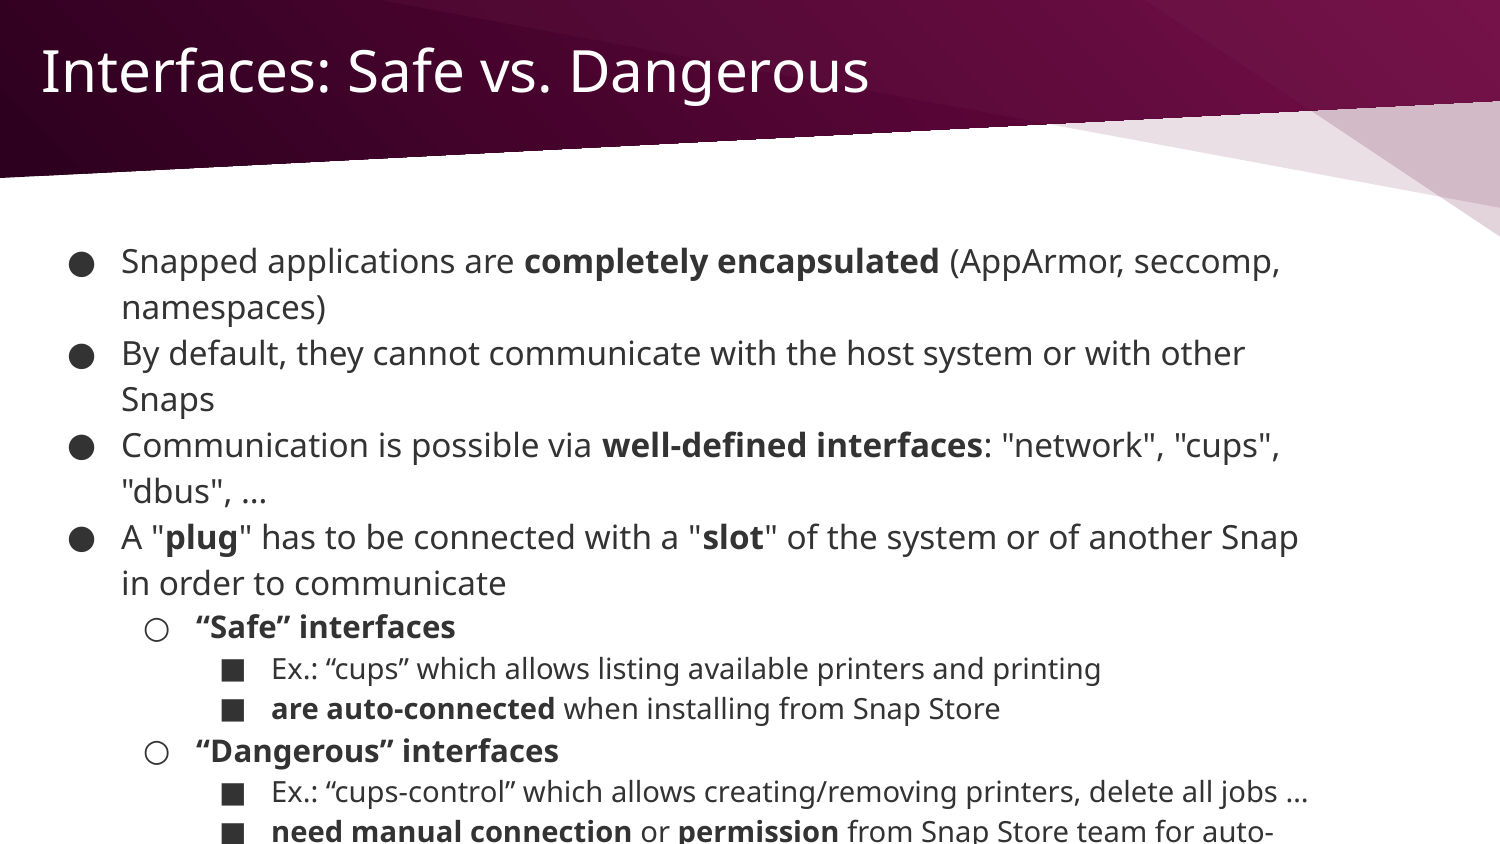

Interfaces: Safe vs. Dangerous
# Snapped applications are completely encapsulated (AppArmor, seccomp, namespaces)
By default, they cannot communicate with the host system or with other Snaps
Communication is possible via well-defined interfaces: "network", "cups", "dbus", …
A "plug" has to be connected with a "slot" of the system or of another Snap in order to communicate
“Safe” interfaces
Ex.: “cups” which allows listing available printers and printing
are auto-connected when installing from Snap Store
“Dangerous” interfaces
Ex.: “cups-control” which allows creating/removing printers, delete all jobs …
need manual connection or permission from Snap Store team for auto-connection